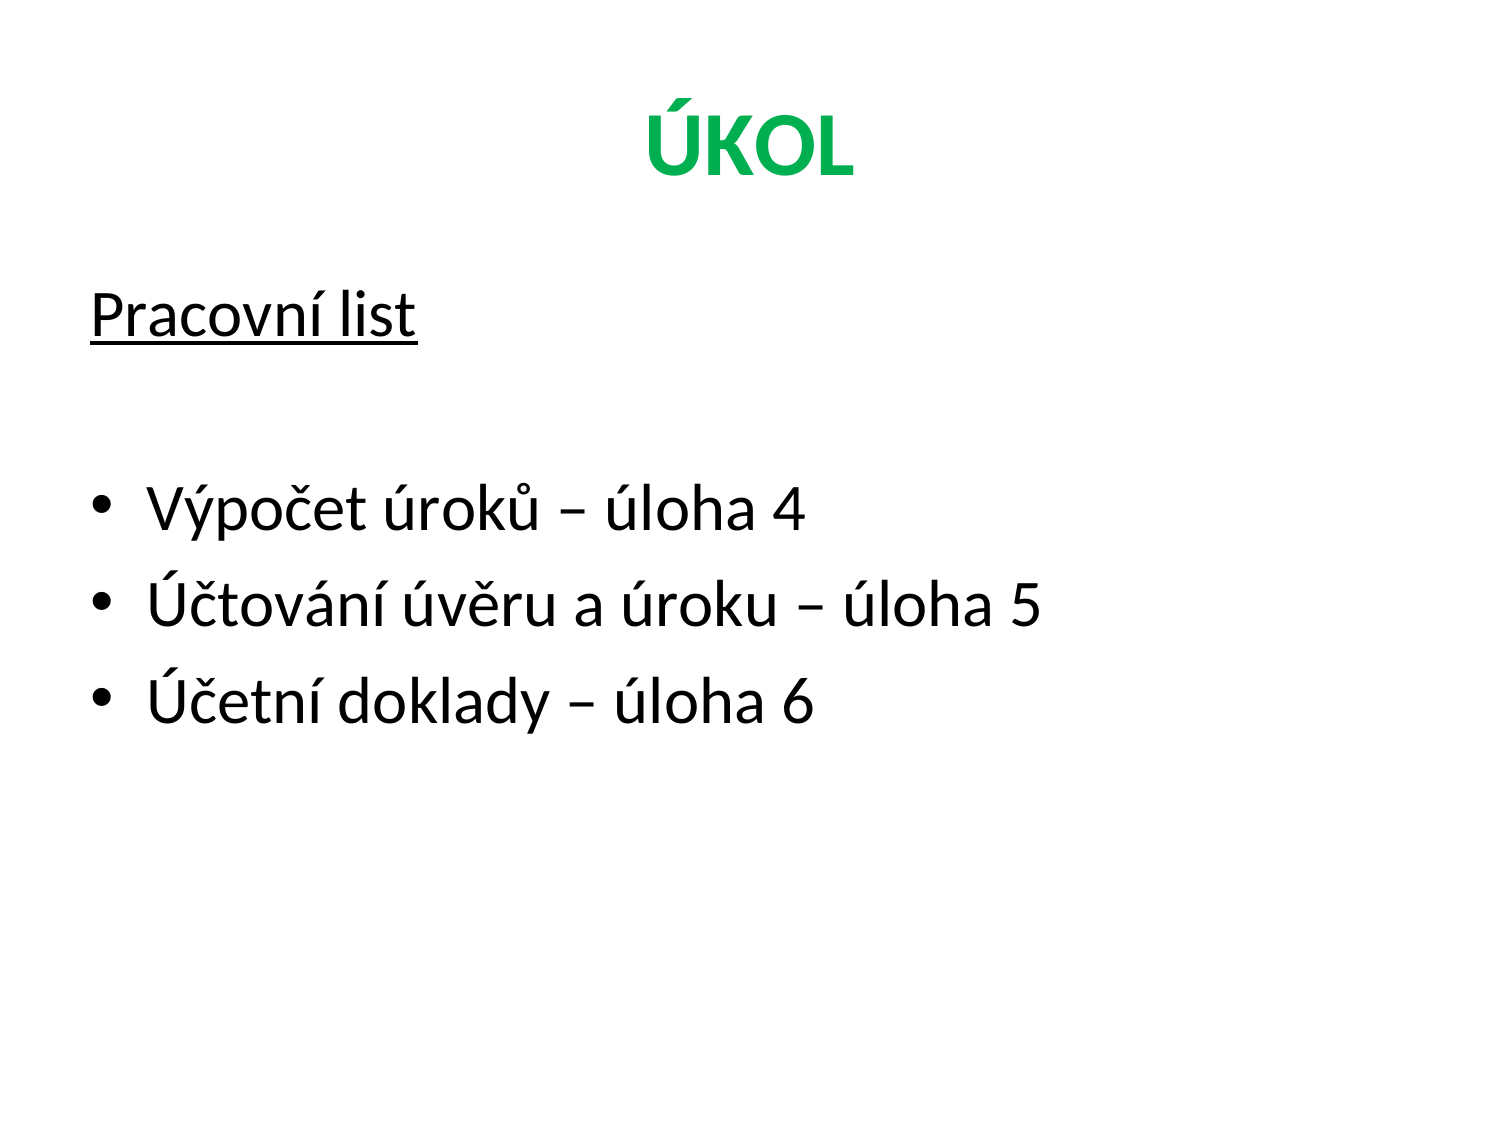

# ÚKOL
Pracovní list
Výpočet úroků – úloha 4
Účtování úvěru a úroku – úloha 5
Účetní doklady – úloha 6